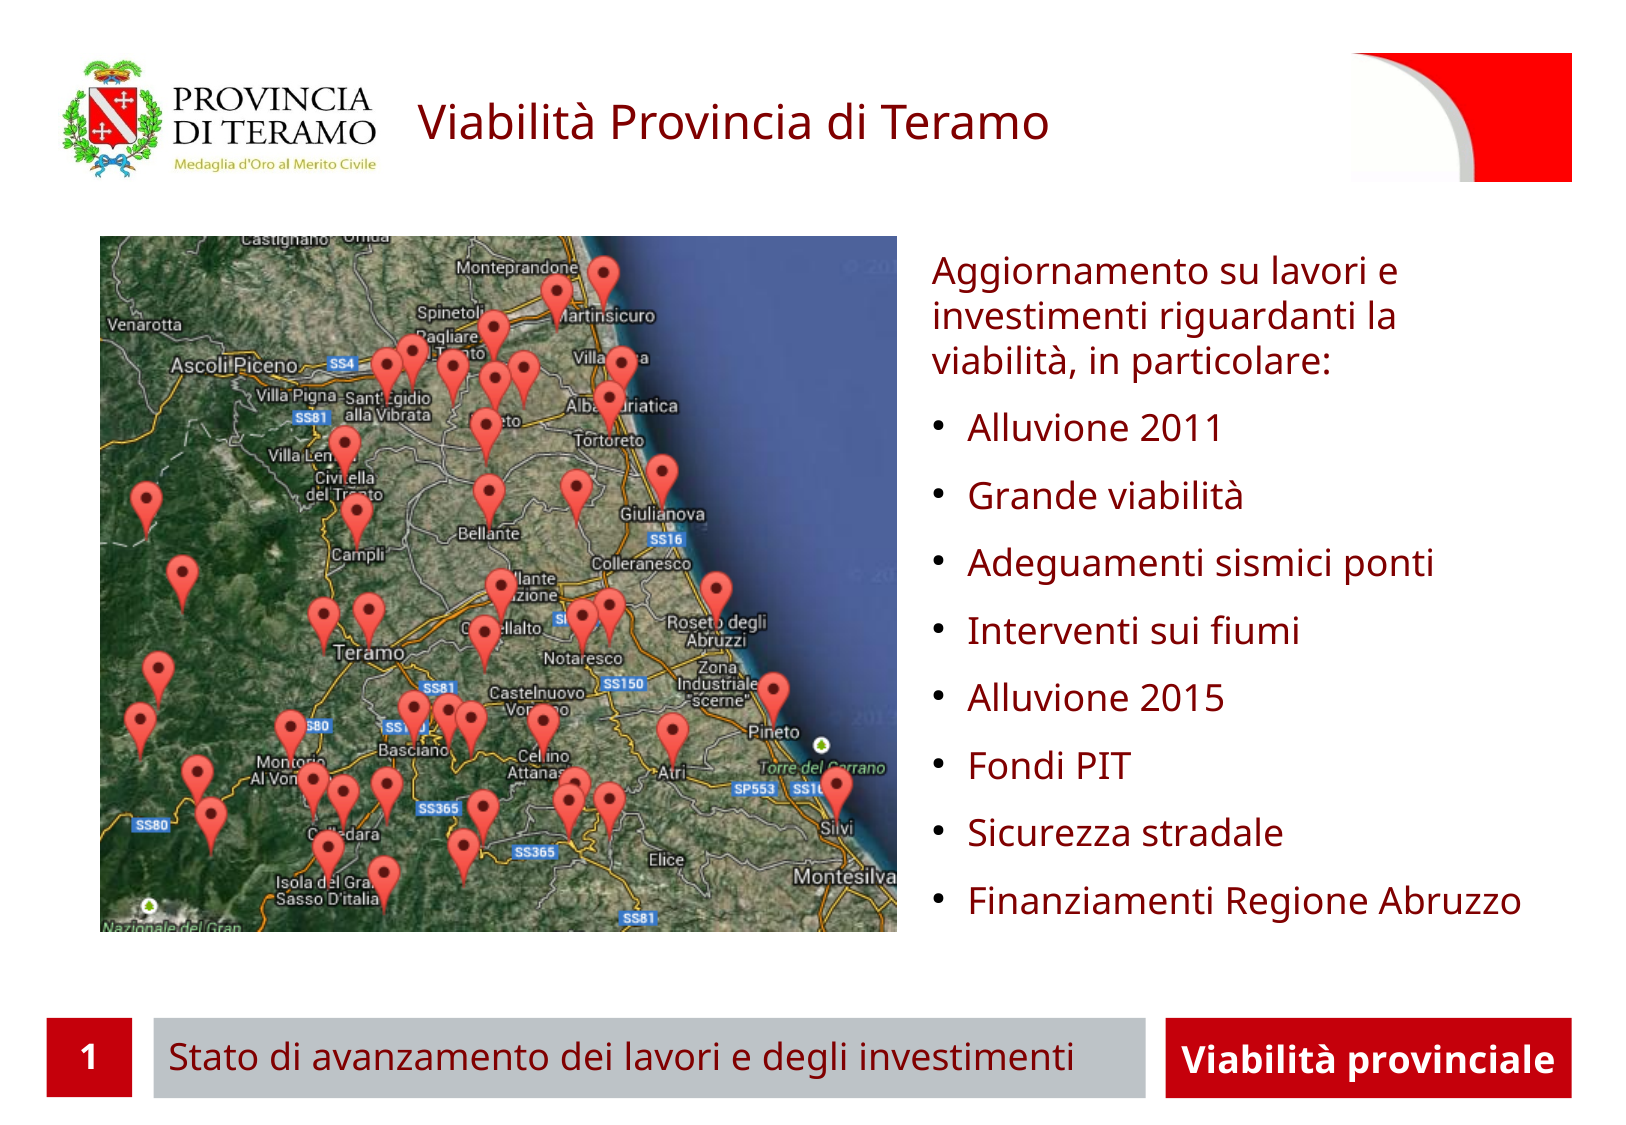

# Viabilità Provincia di Teramo
Aggiornamento su lavori e investimenti riguardanti la viabilità, in particolare:
Alluvione 2011
Grande viabilità
Adeguamenti sismici ponti
Interventi sui fiumi
Alluvione 2015
Fondi PIT
Sicurezza stradale
Finanziamenti Regione Abruzzo
1